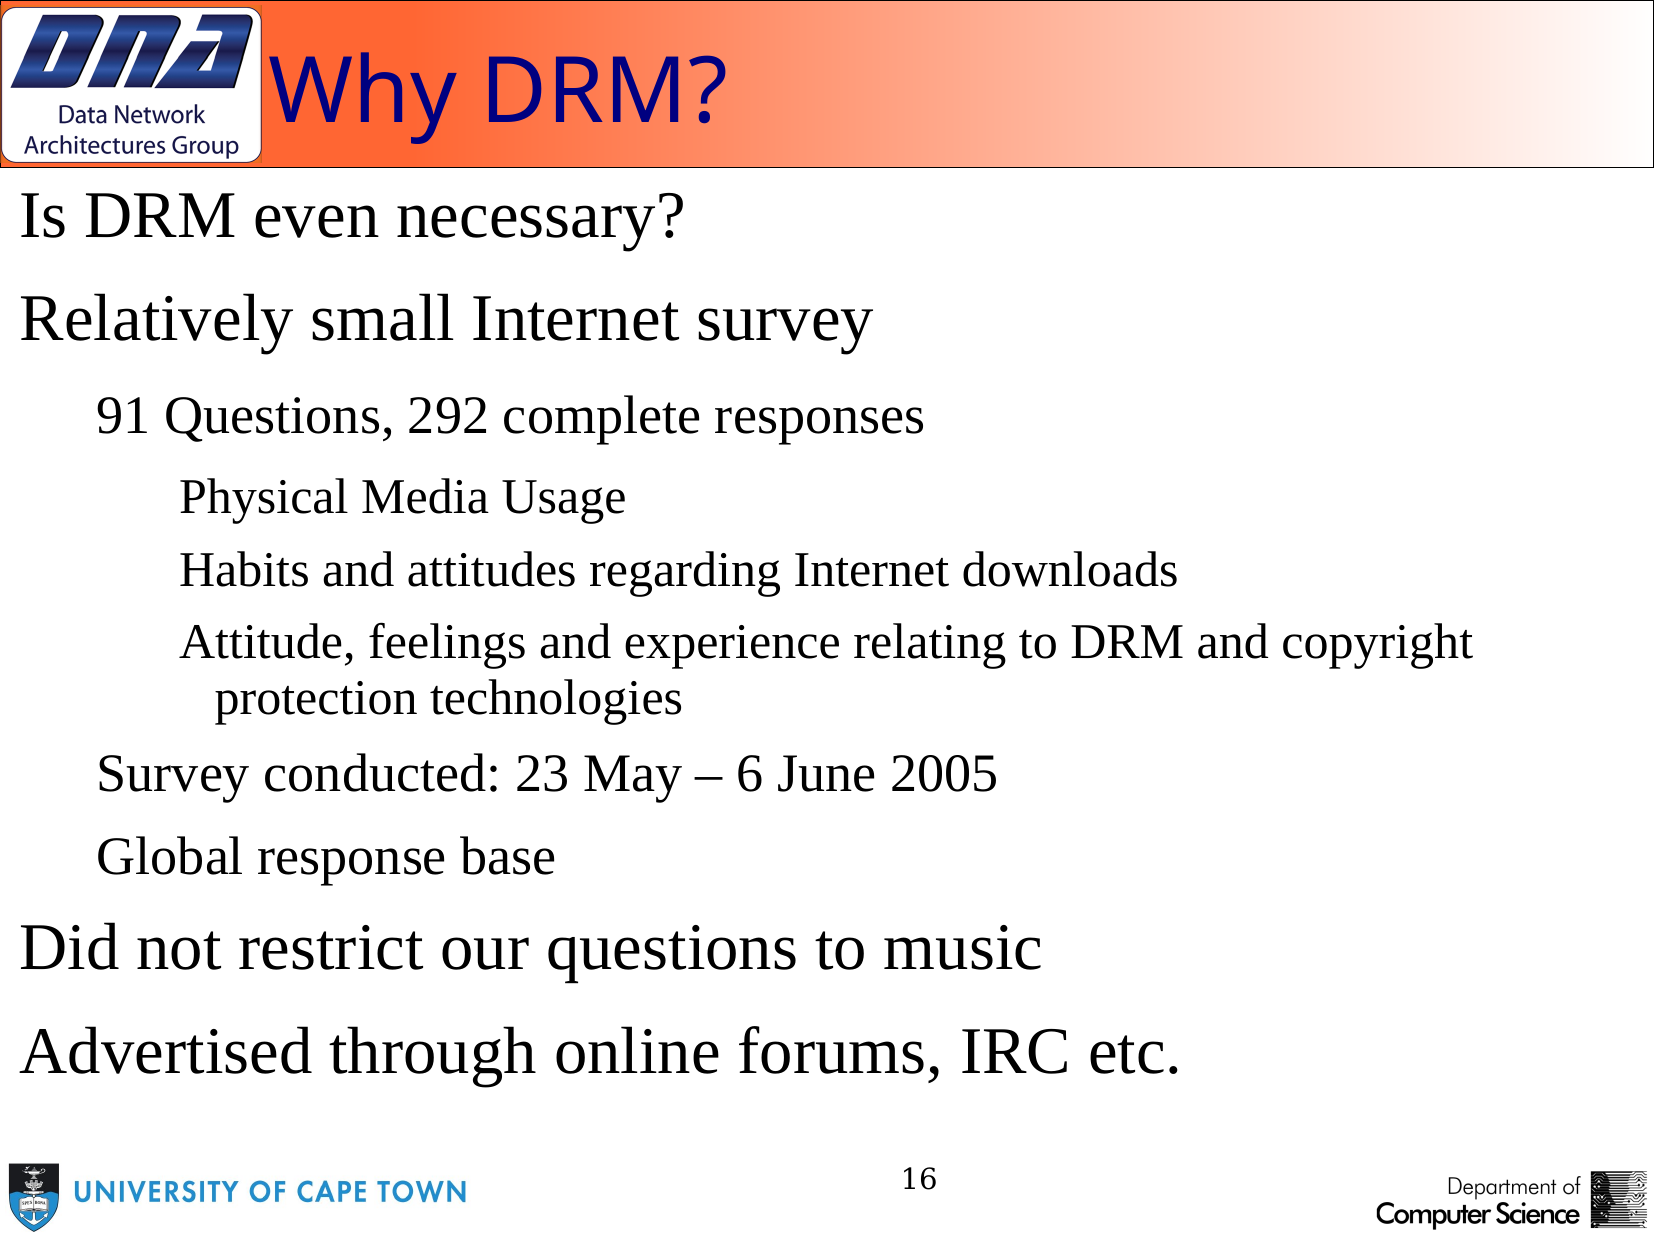

# Why DRM?
Is DRM even necessary?
Relatively small Internet survey
91 Questions, 292 complete responses
Physical Media Usage
Habits and attitudes regarding Internet downloads
Attitude, feelings and experience relating to DRM and copyright protection technologies
Survey conducted: 23 May – 6 June 2005
Global response base
Did not restrict our questions to music
Advertised through online forums, IRC etc.
16